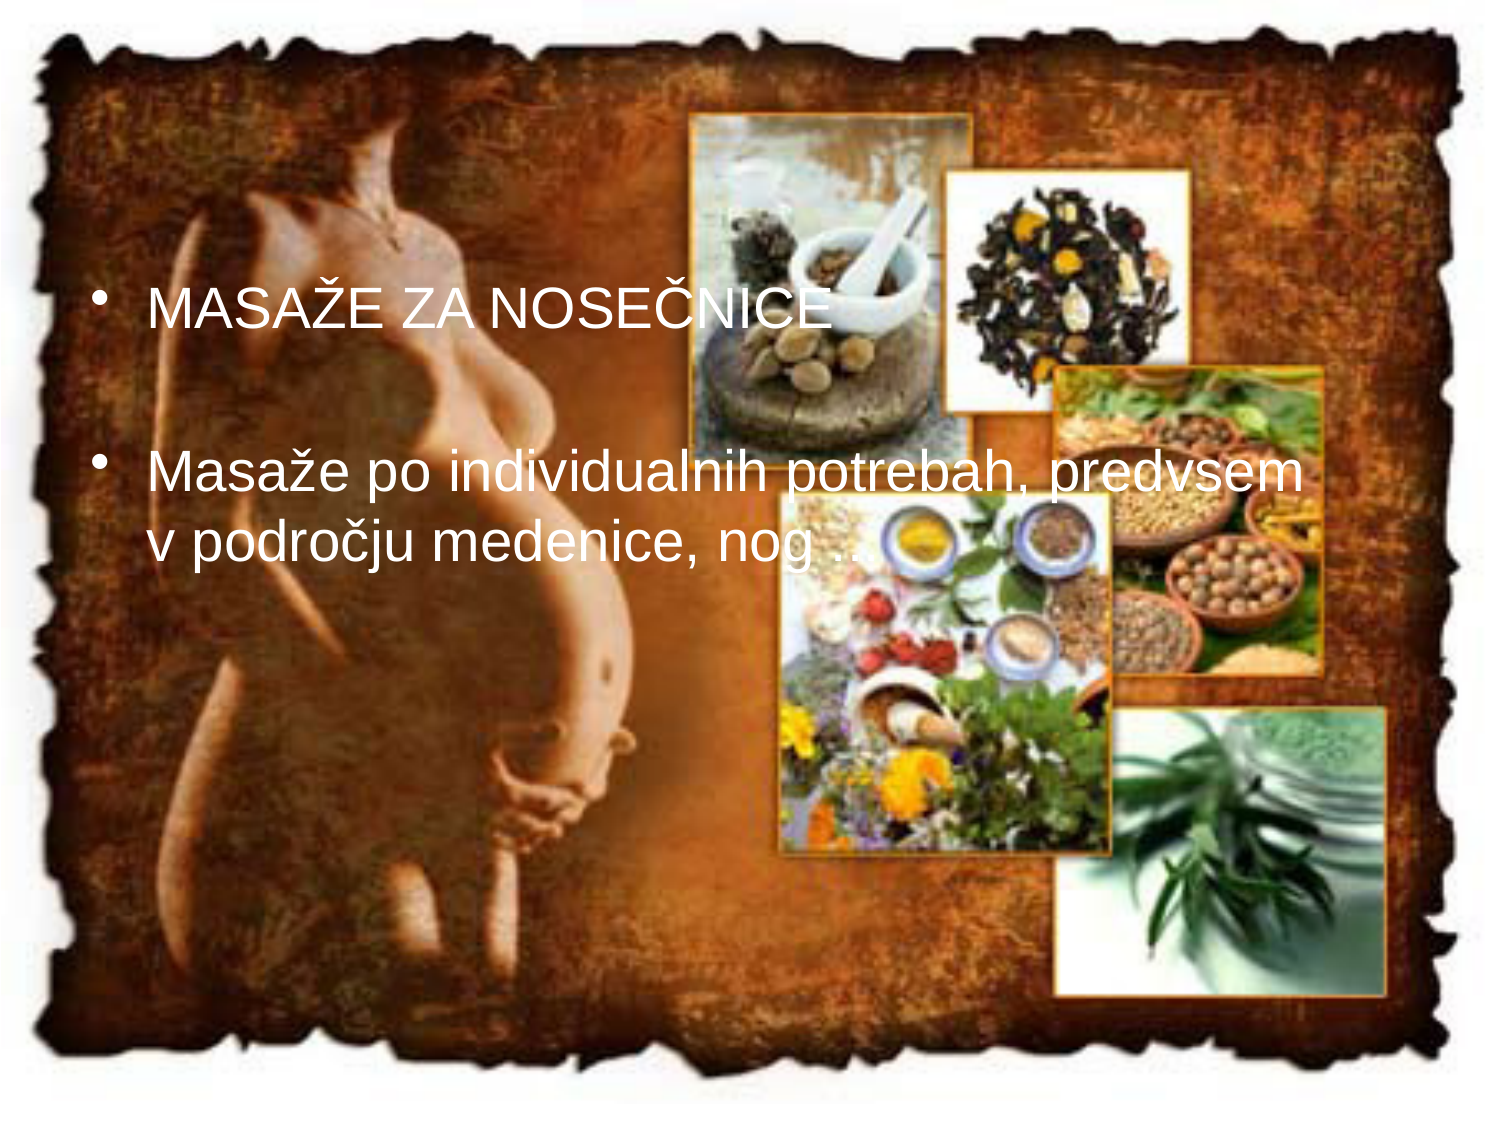

# MASAŽE ZA NOSEČNICE
Masaže po individualnih potrebah, predvsem v področju medenice, nog ...